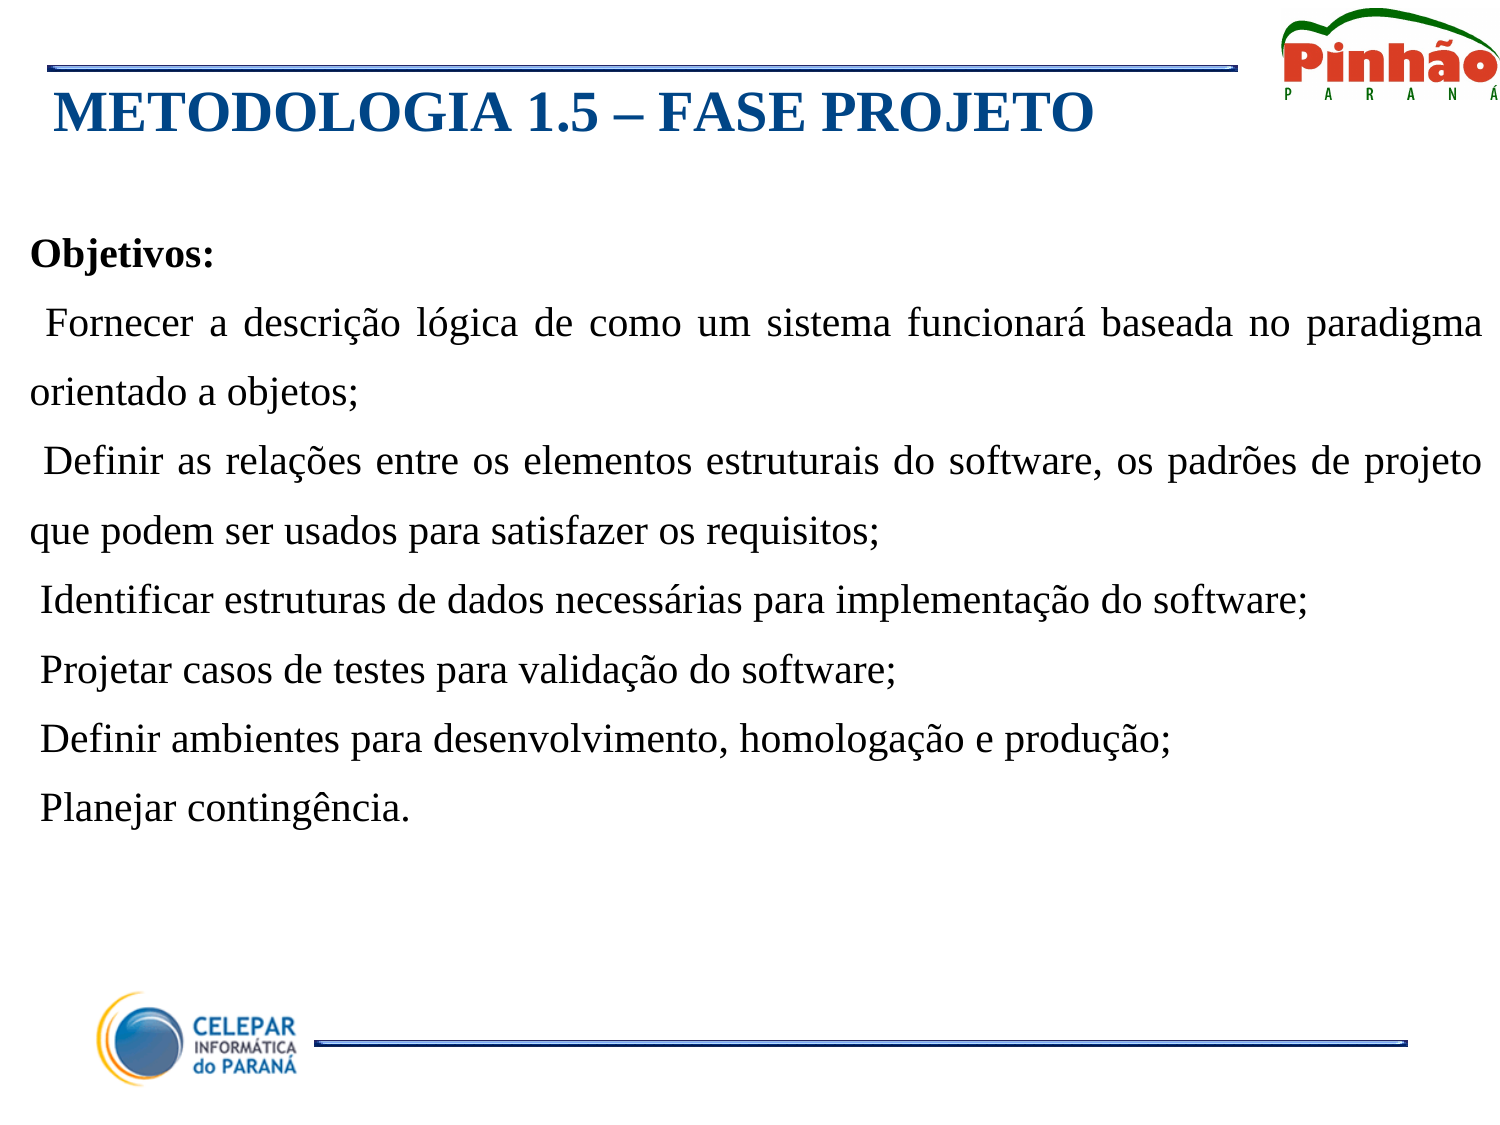

METODOLOGIA 1.5 – FASE PROJETO
Objetivos:
 Fornecer a descrição lógica de como um sistema funcionará baseada no paradigma orientado a objetos;
 Definir as relações entre os elementos estruturais do software, os padrões de projeto que podem ser usados para satisfazer os requisitos;
 Identificar estruturas de dados necessárias para implementação do software;
 Projetar casos de testes para validação do software;
 Definir ambientes para desenvolvimento, homologação e produção;
 Planejar contingência.